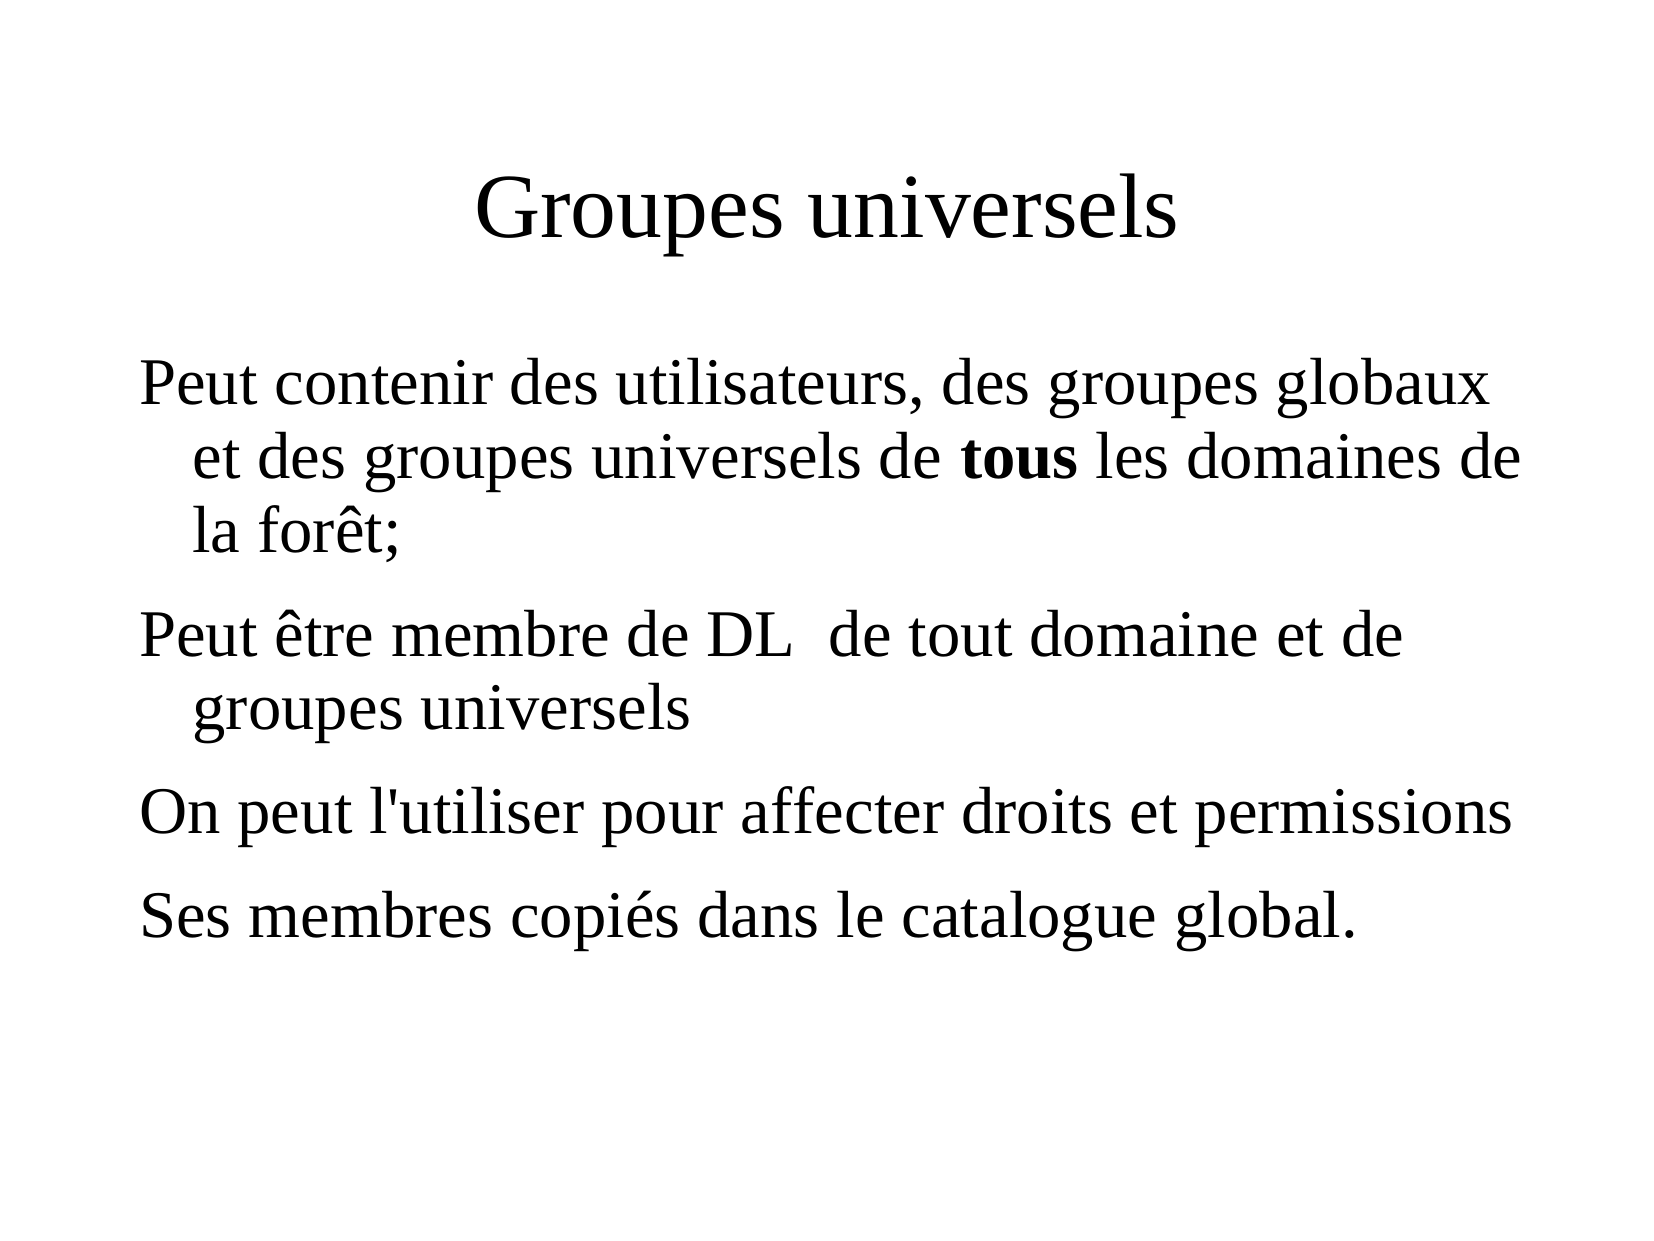

# Groupes universels
Peut contenir des utilisateurs, des groupes globaux et des groupes universels de tous les domaines de la forêt;
Peut être membre de DL de tout domaine et de groupes universels
On peut l'utiliser pour affecter droits et permissions
Ses membres copiés dans le catalogue global.